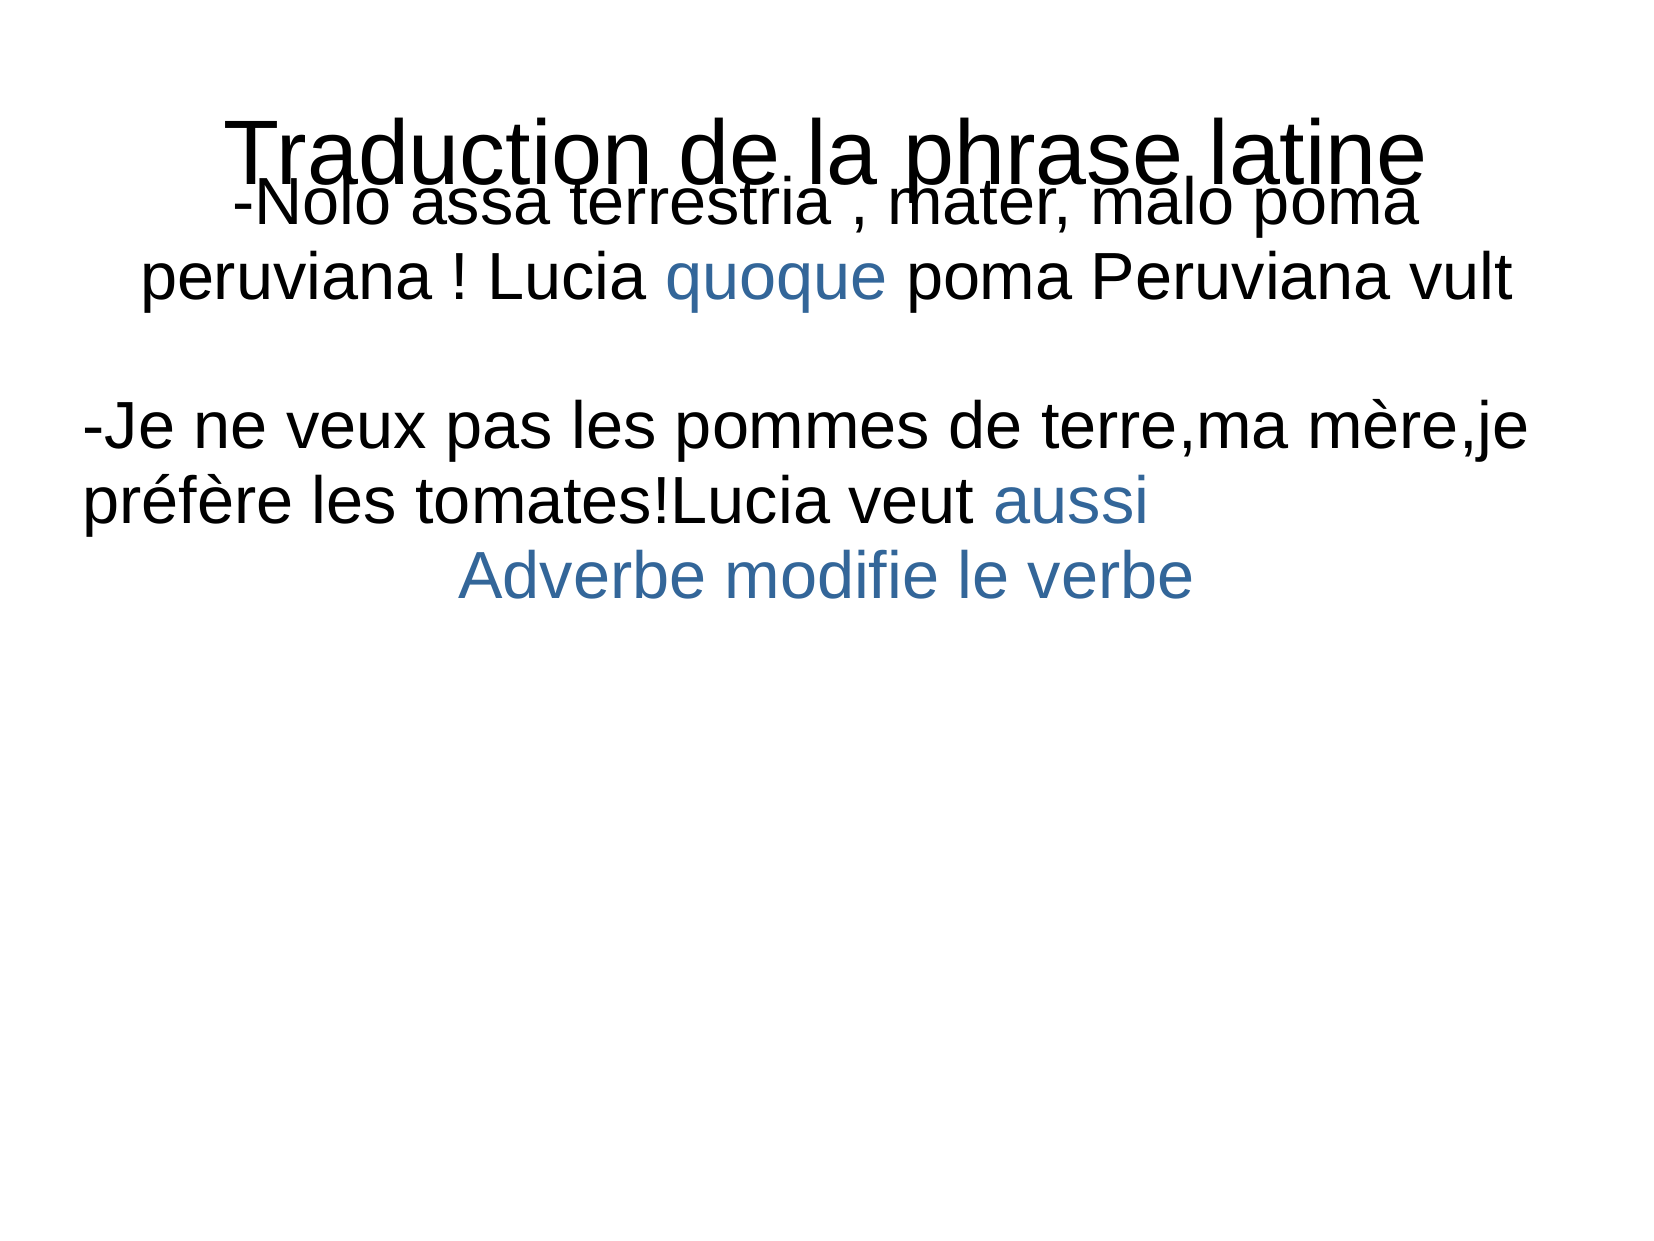

# Traduction de la phrase latine
-Nolo assa terrestria , mater, malo poma peruviana ! Lucia quoque poma Peruviana vult
-Je ne veux pas les pommes de terre,ma mère,je préfère les tomates!Lucia veut aussi
Adverbe modifie le verbe